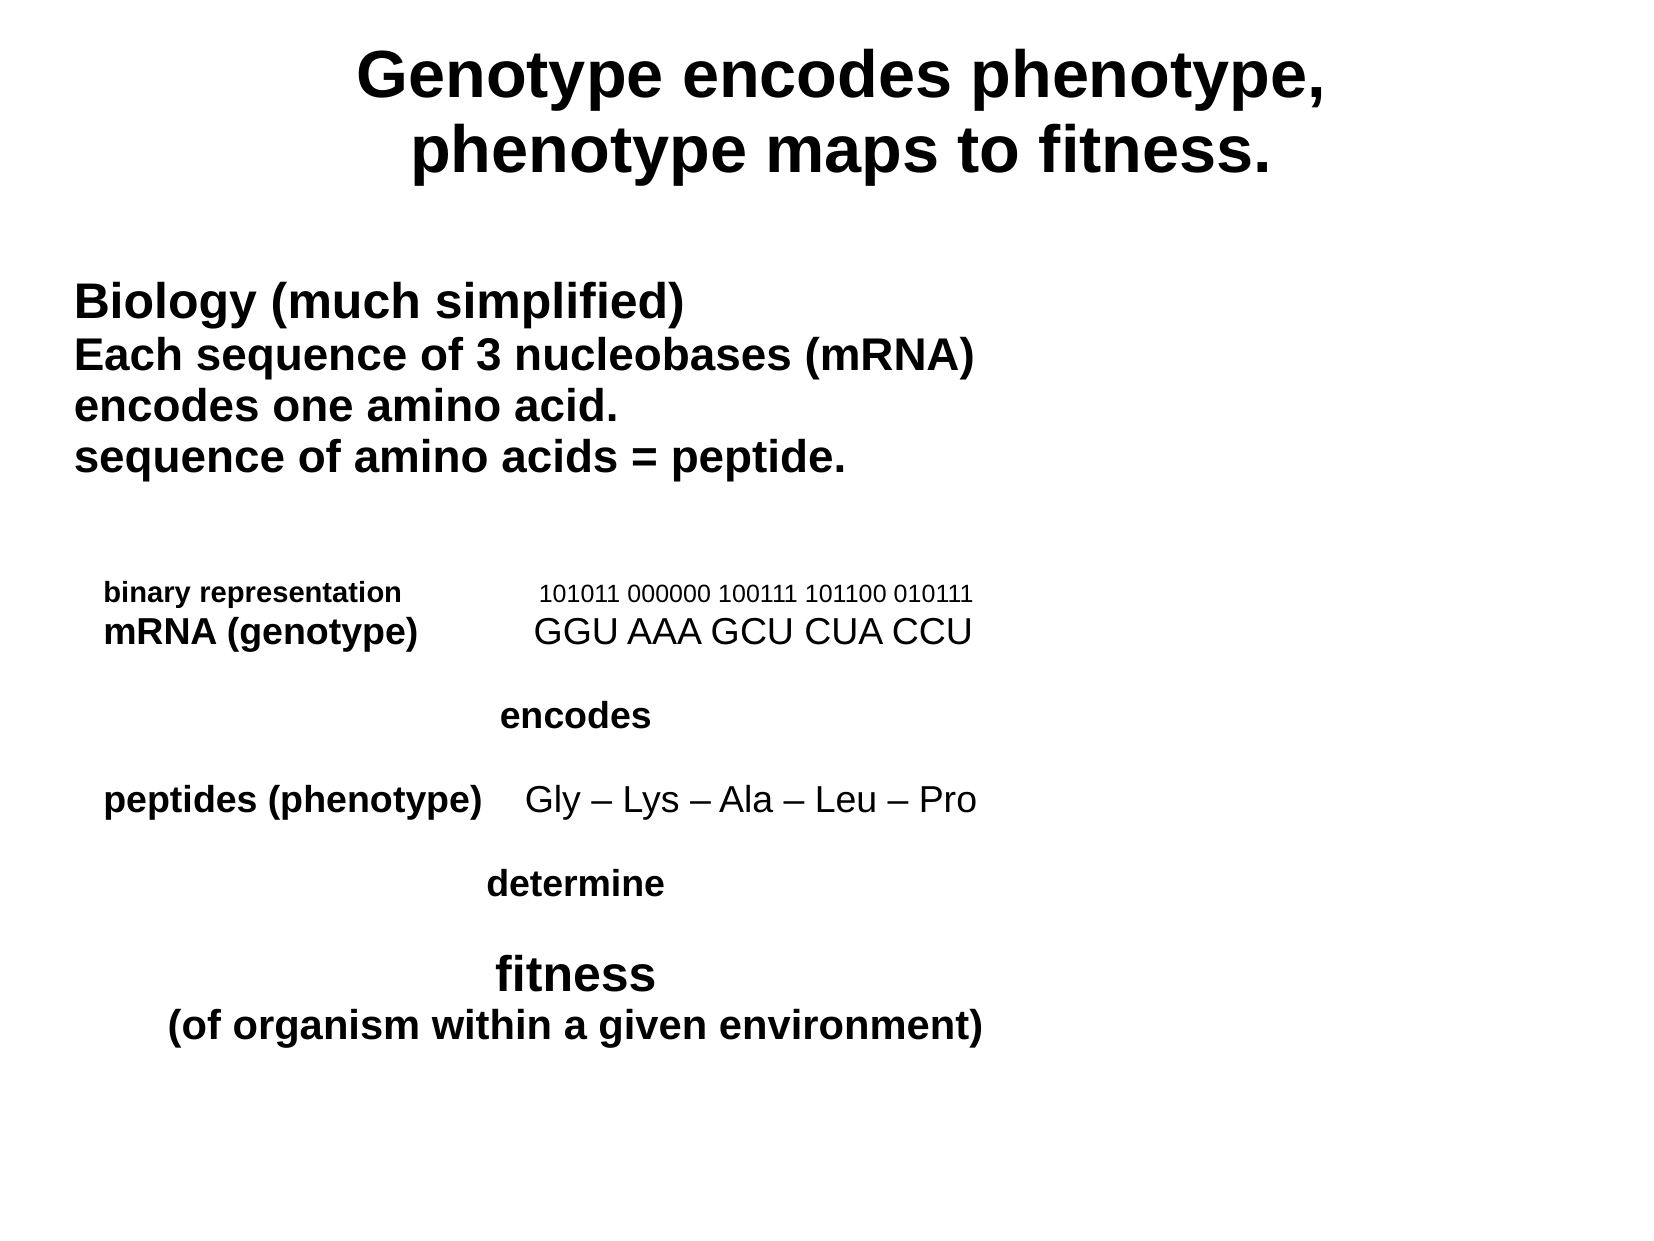

Genotype encodes phenotype,
phenotype maps to fitness.
Biology (much simplified)
Each sequence of 3 nucleobases (mRNA)
encodes one amino acid.
sequence of amino acids = peptide.
binary representation 101011 000000 100111 101100 010111
mRNA (genotype) GGU AAA GCU CUA CCU
encodes
peptides (phenotype) Gly – Lys – Ala – Leu – Pro
determine
fitness
(of organism within a given environment)